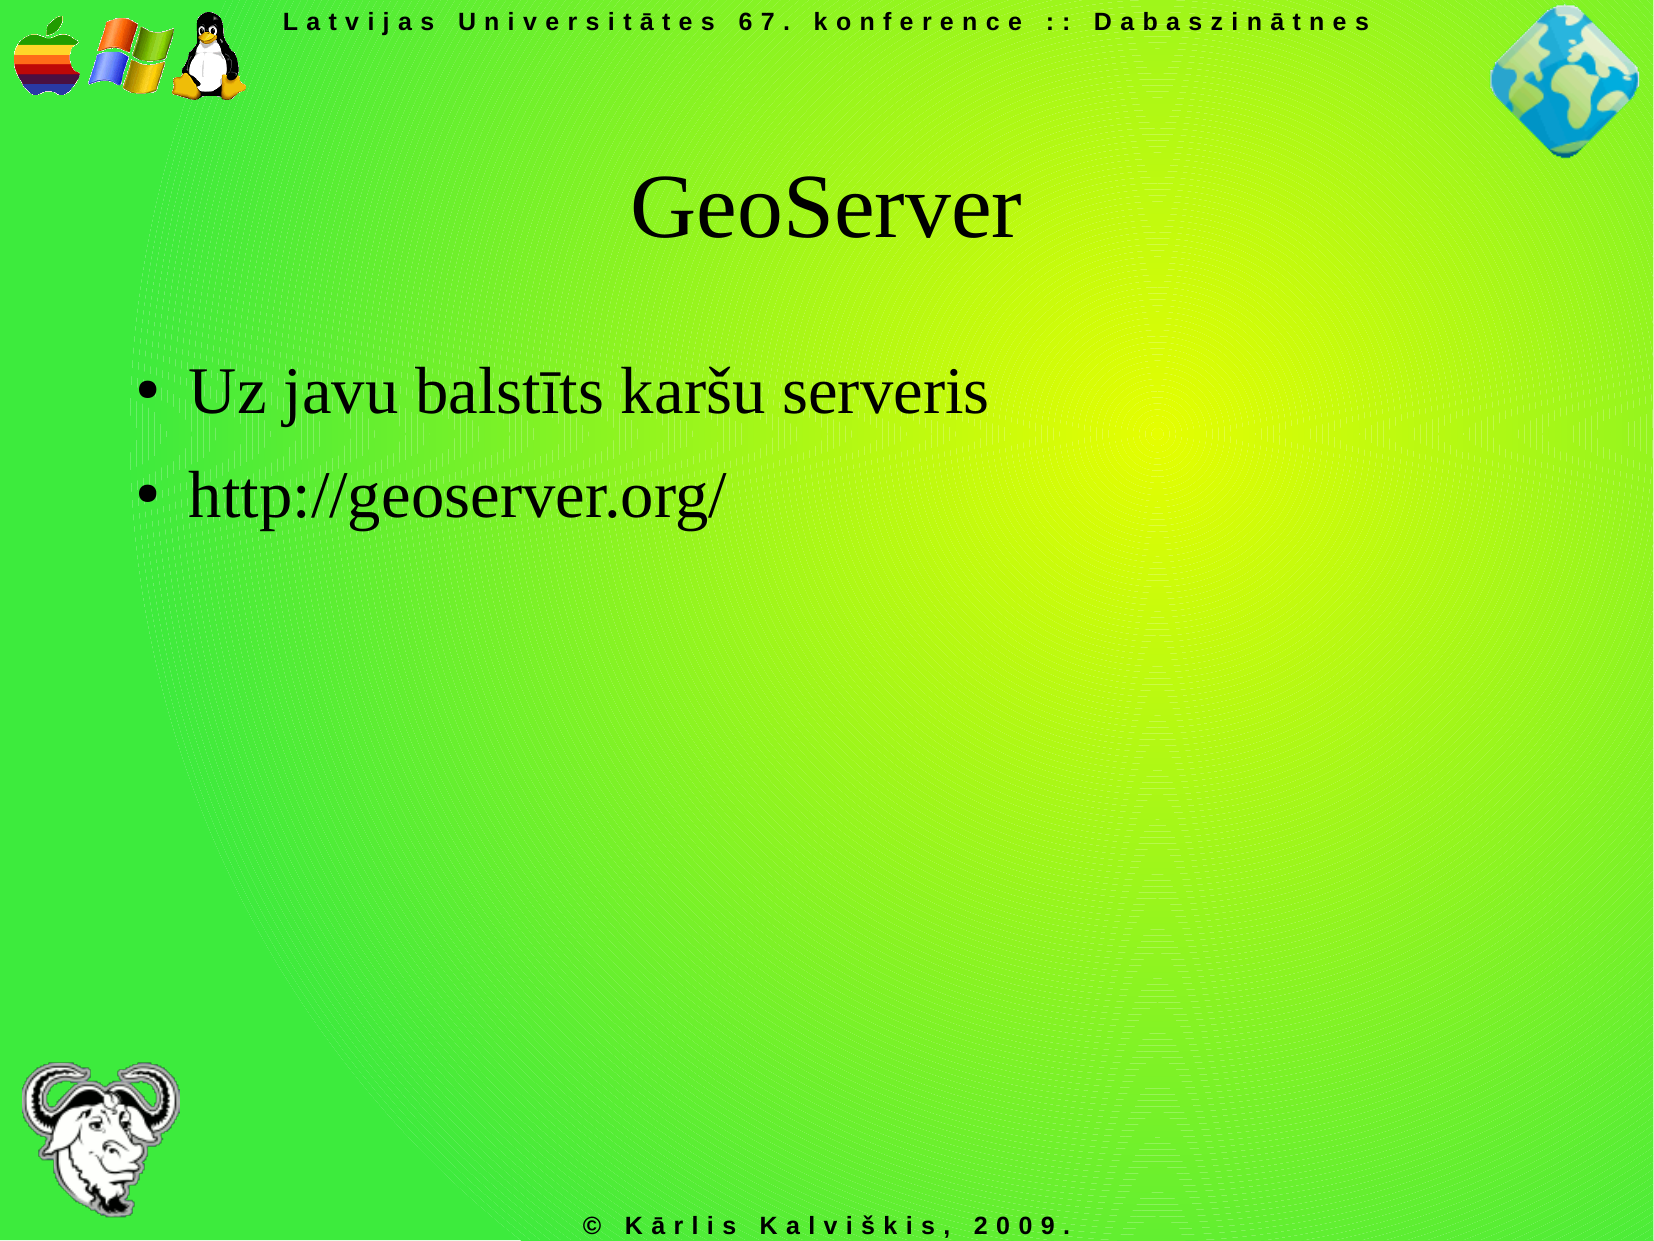

# GeoServer
Uz javu balstīts karšu serveris
http://geoserver.org/